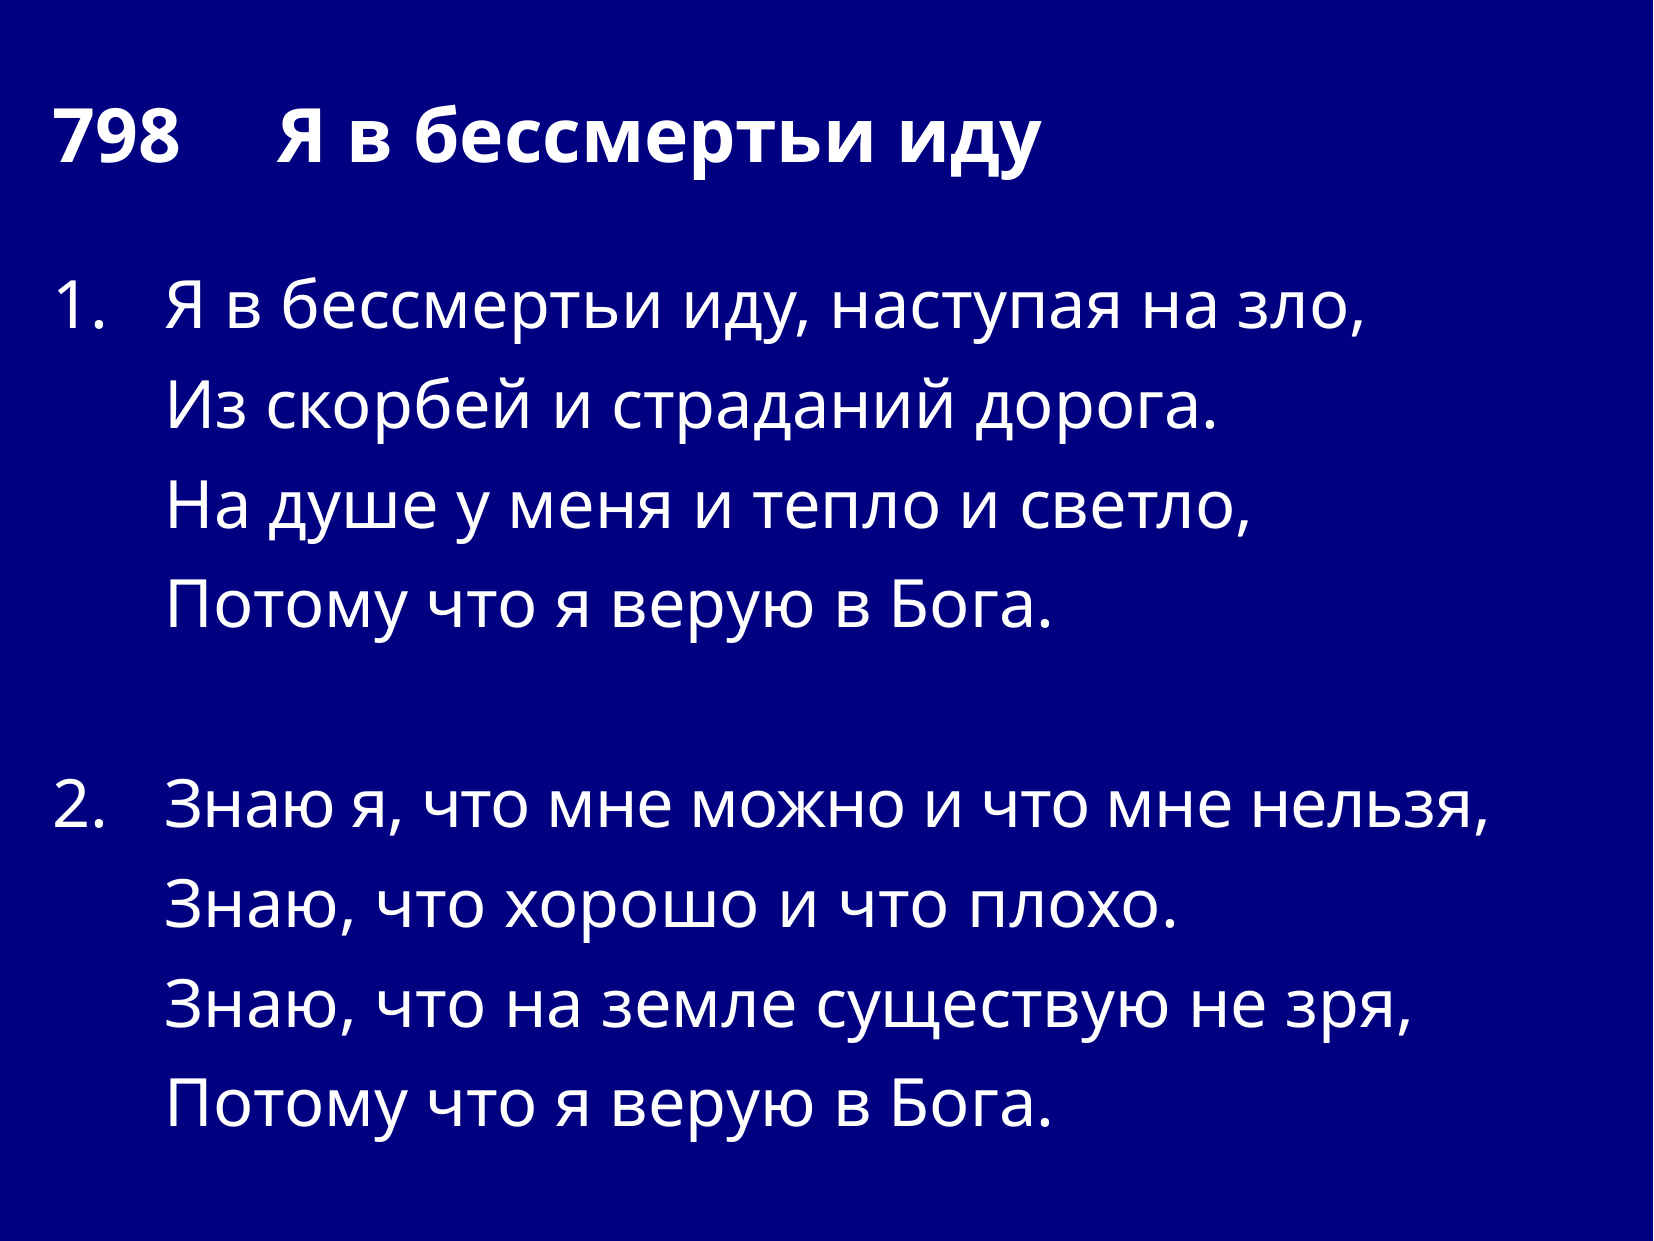

798	Я в бессмертьи иду
1.	Я в бессмертьи иду, наступая на зло,
	Из скорбей и страданий дорога.
	На душе у меня и тепло и светло,
	Потому что я верую в Бога.
2.	Знаю я, что мне можно и что мне нельзя,
	Знаю, что хорошо и что плохо.
	Знаю, что на земле существую не зря,
	Потому что я верую в Бога.